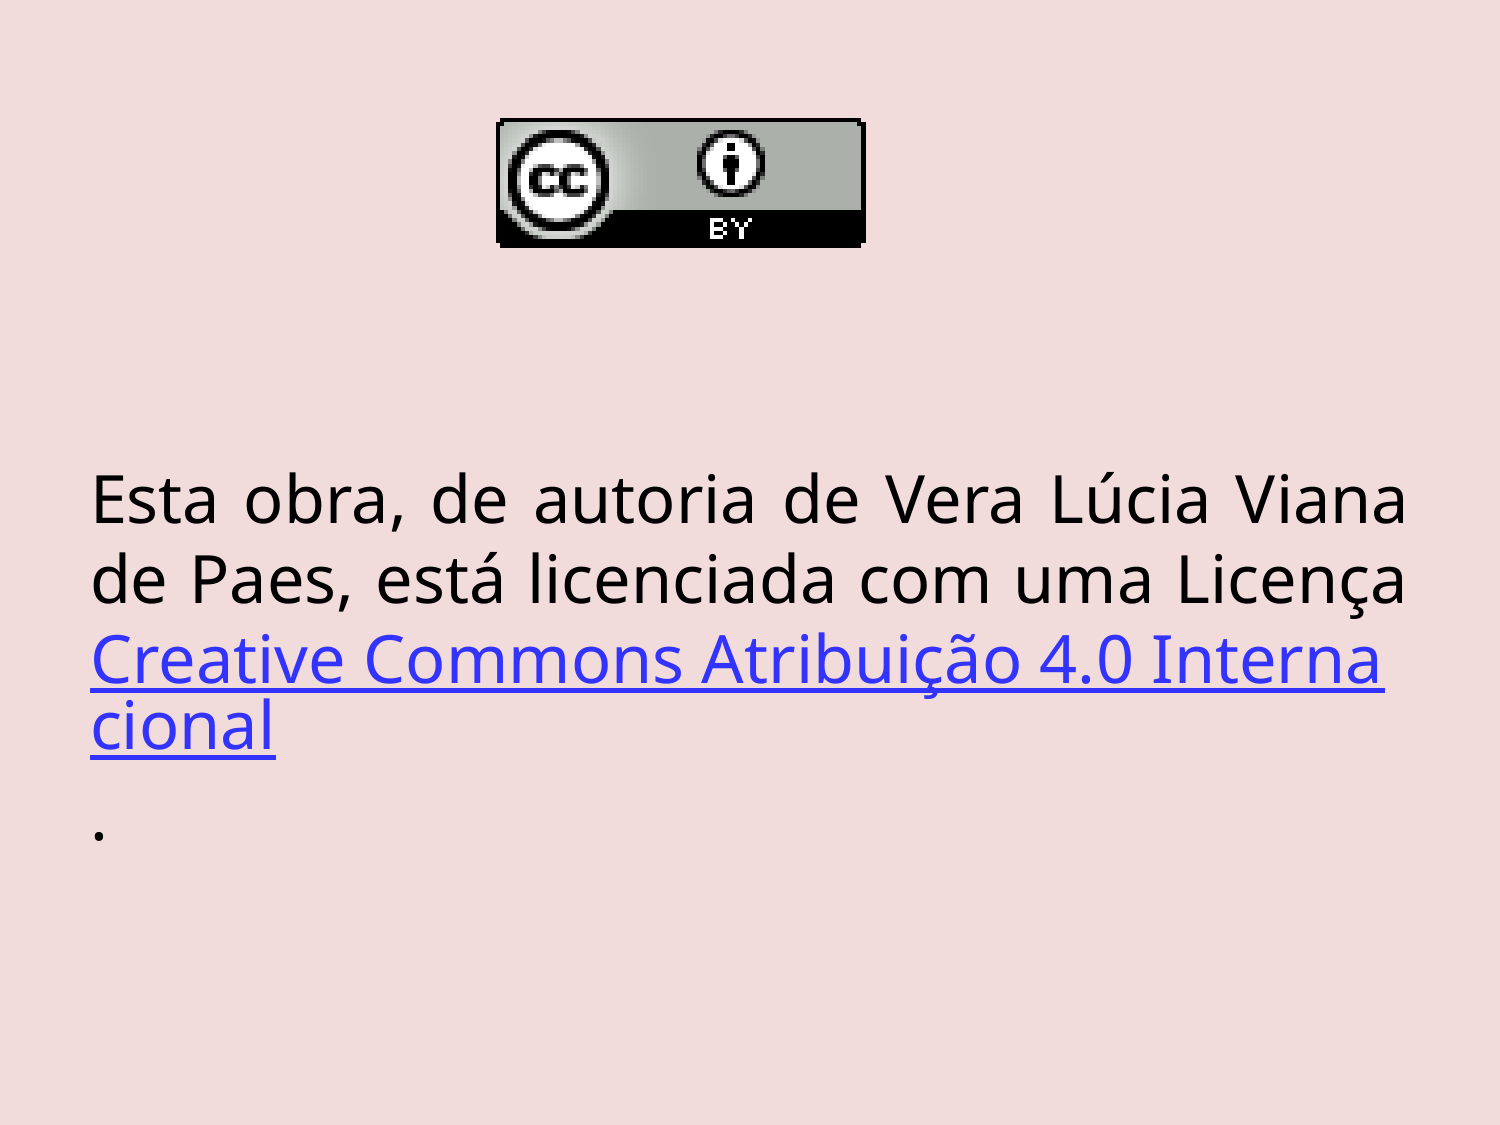

# Esta obra, de autoria de Vera Lúcia Viana de Paes, está licenciada com uma Licença Creative Commons Atribuição 4.0 Internacional.